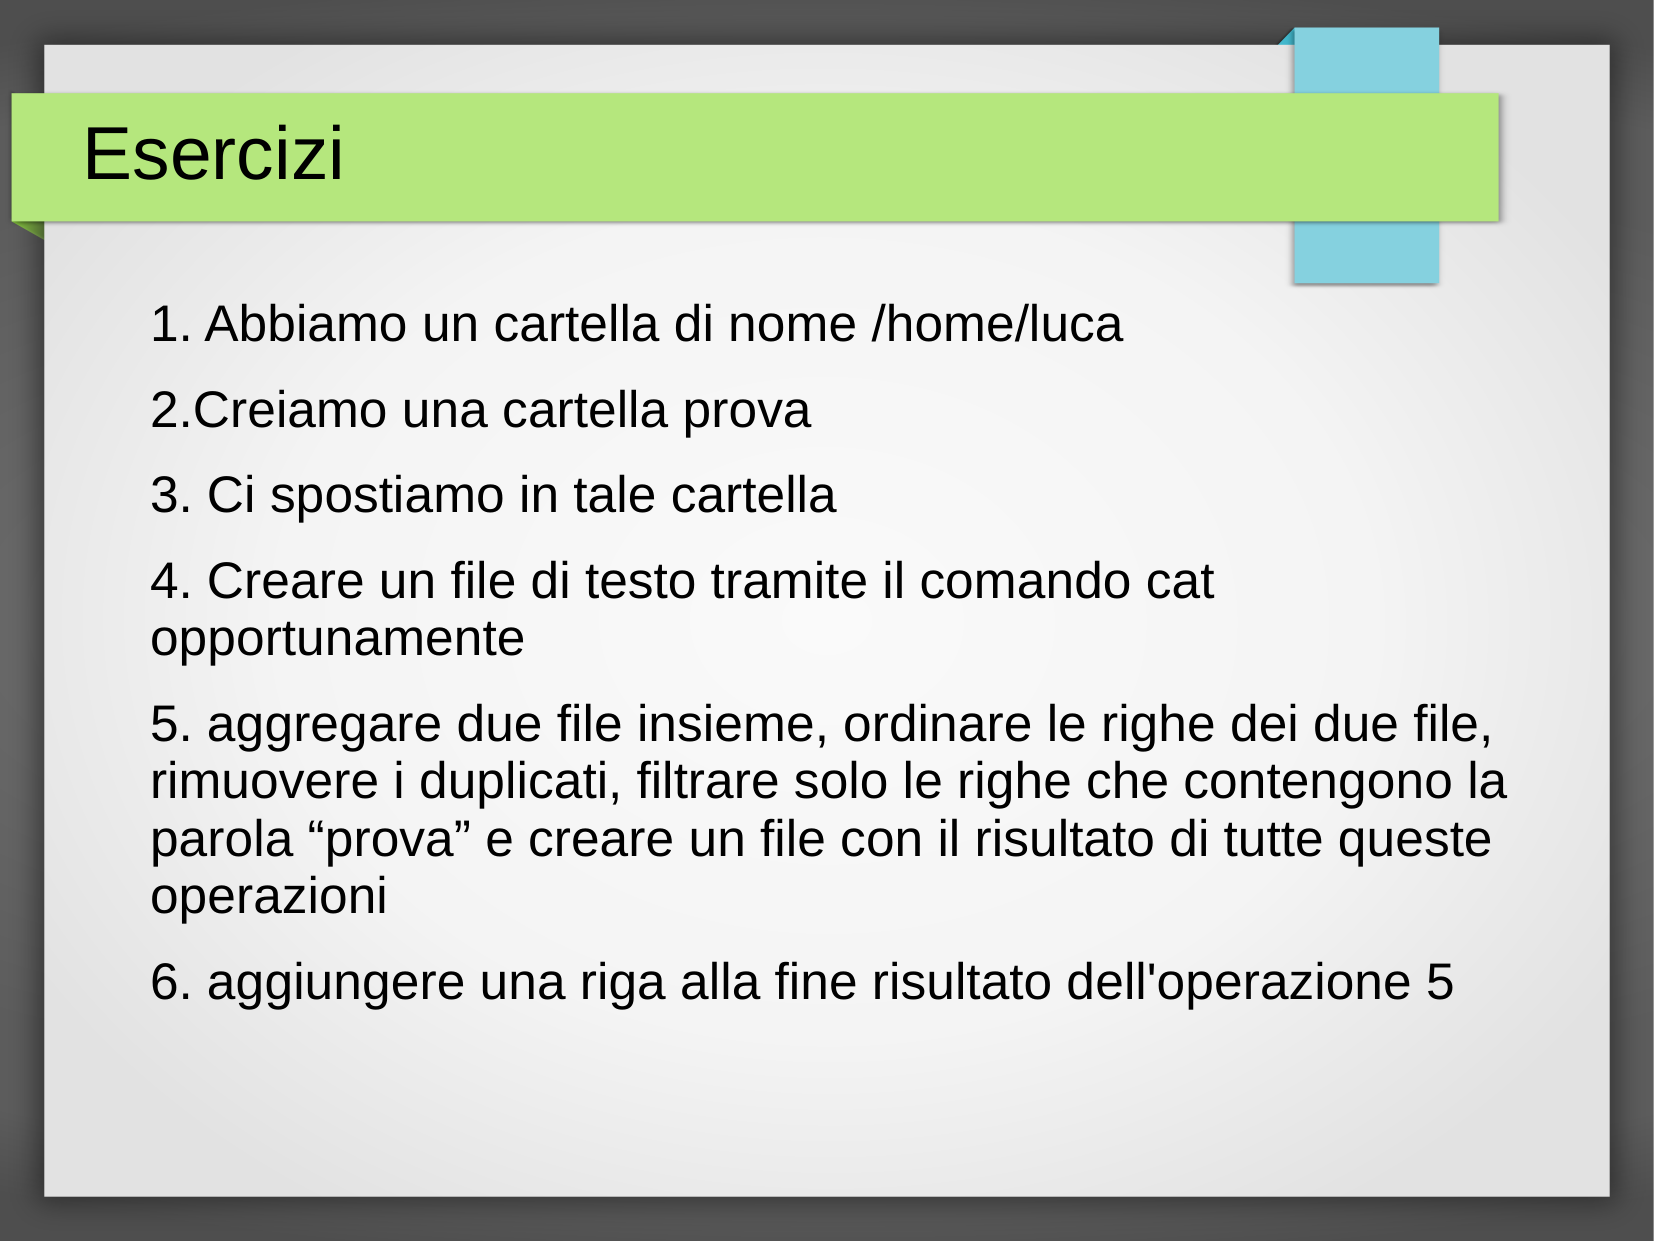

# Esercizi
1. Abbiamo un cartella di nome /home/luca
2.Creiamo una cartella prova
3. Ci spostiamo in tale cartella
4. Creare un file di testo tramite il comando cat opportunamente
5. aggregare due file insieme, ordinare le righe dei due file, rimuovere i duplicati, filtrare solo le righe che contengono la parola “prova” e creare un file con il risultato di tutte queste operazioni
6. aggiungere una riga alla fine risultato dell'operazione 5